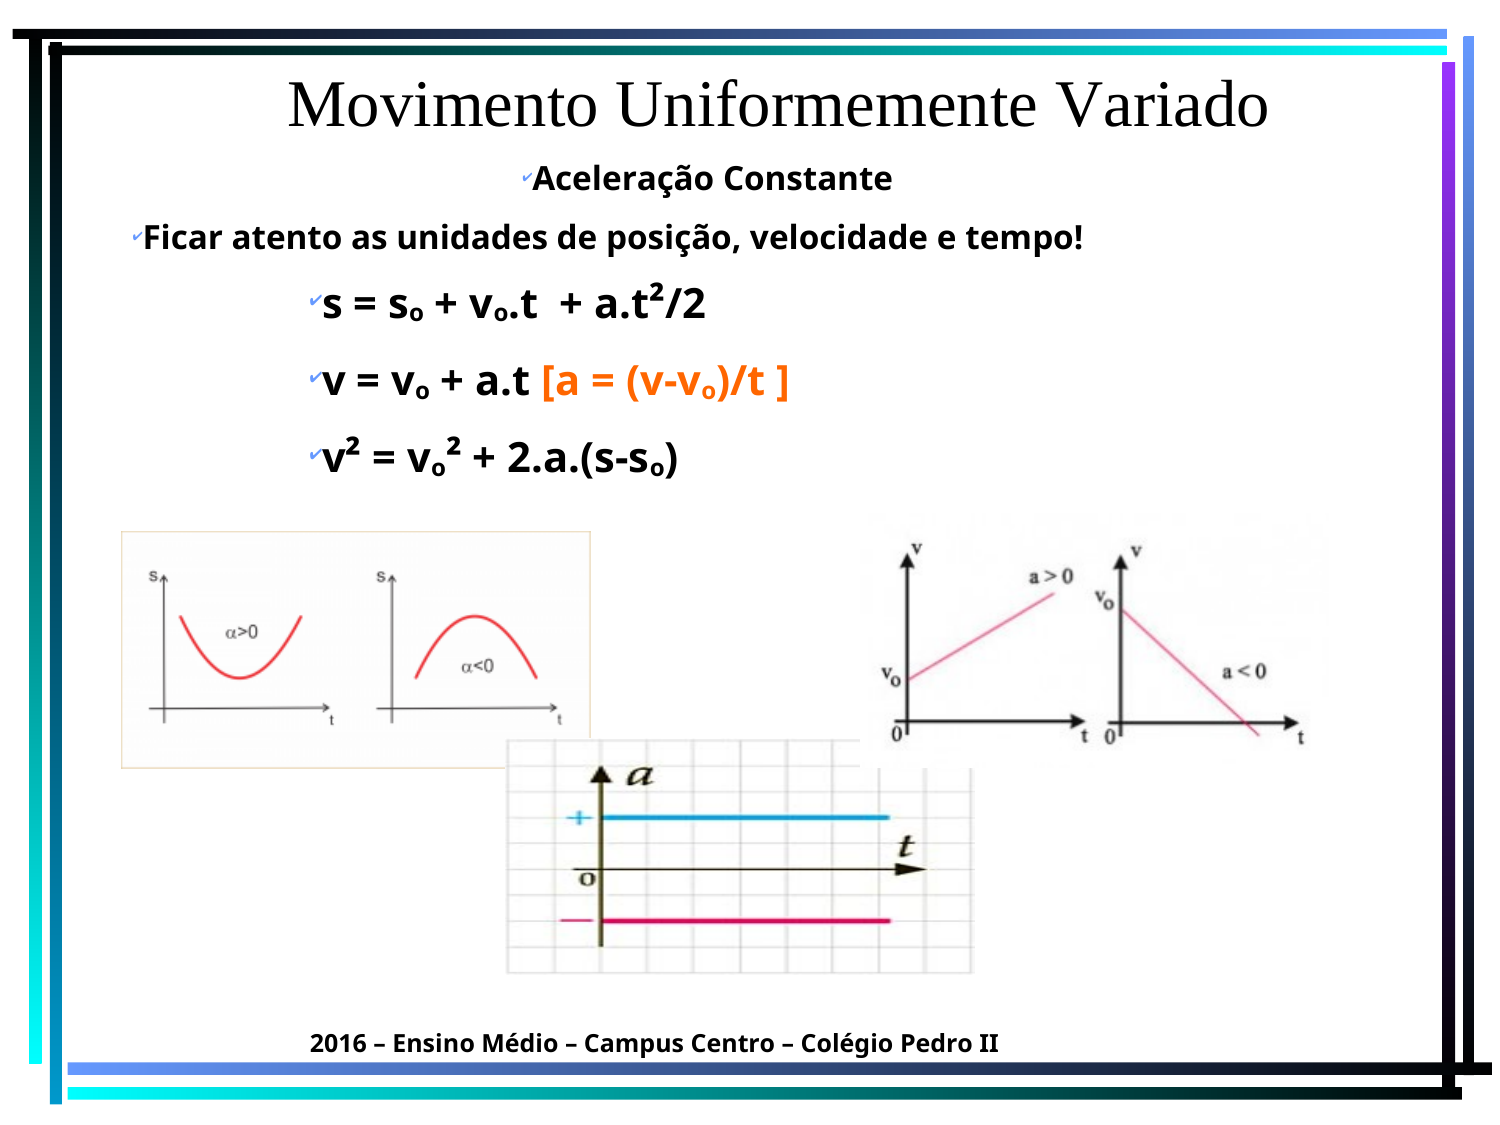

# Movimento Uniformemente Variado
Aceleração Constante
Ficar atento as unidades de posição, velocidade e tempo!
s = so + vo.t + a.t²/2
v = vo + a.t [a = (v-vo)/t ]
v² = vo² + 2.a.(s-so)
2016 – Ensino Médio – Campus Centro – Colégio Pedro II